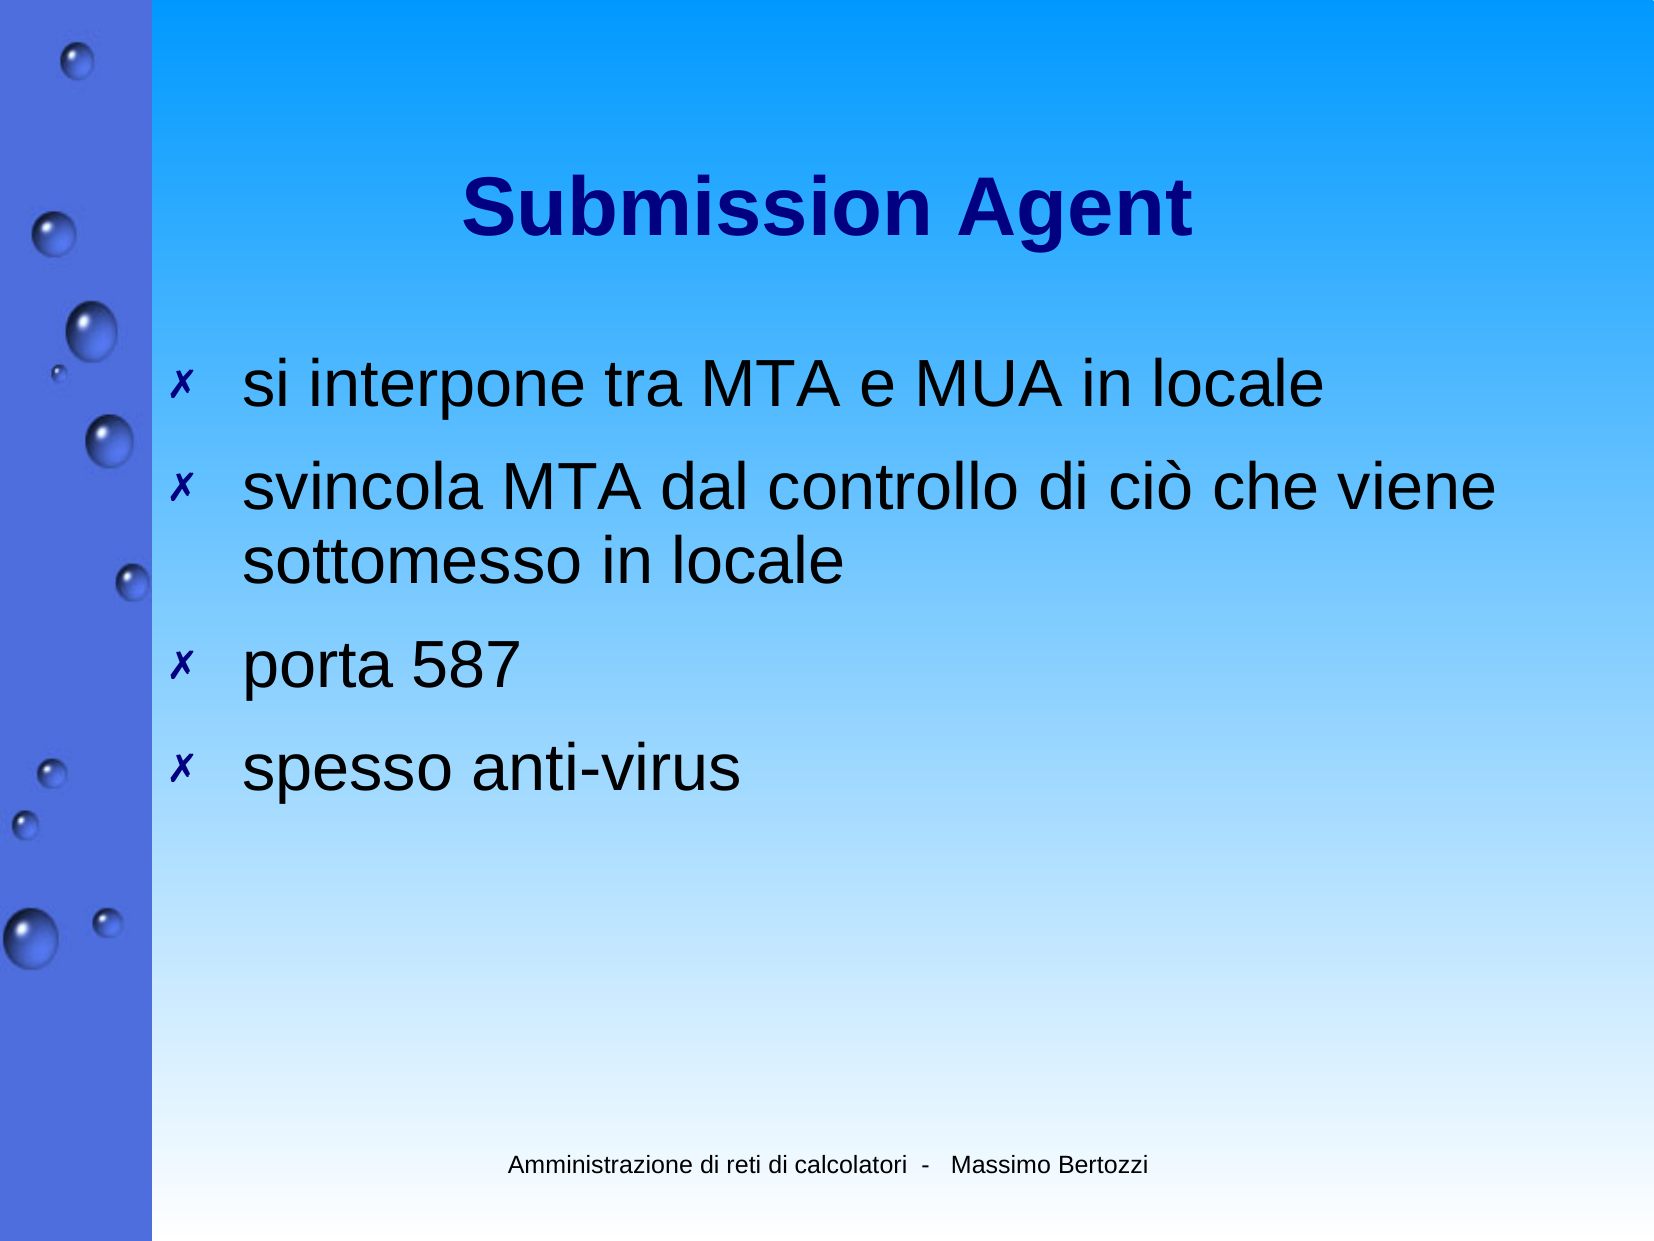

# Submission Agent
si interpone tra MTA e MUA in locale
svincola MTA dal controllo di ciò che viene sottomesso in locale
porta 587
spesso anti-virus